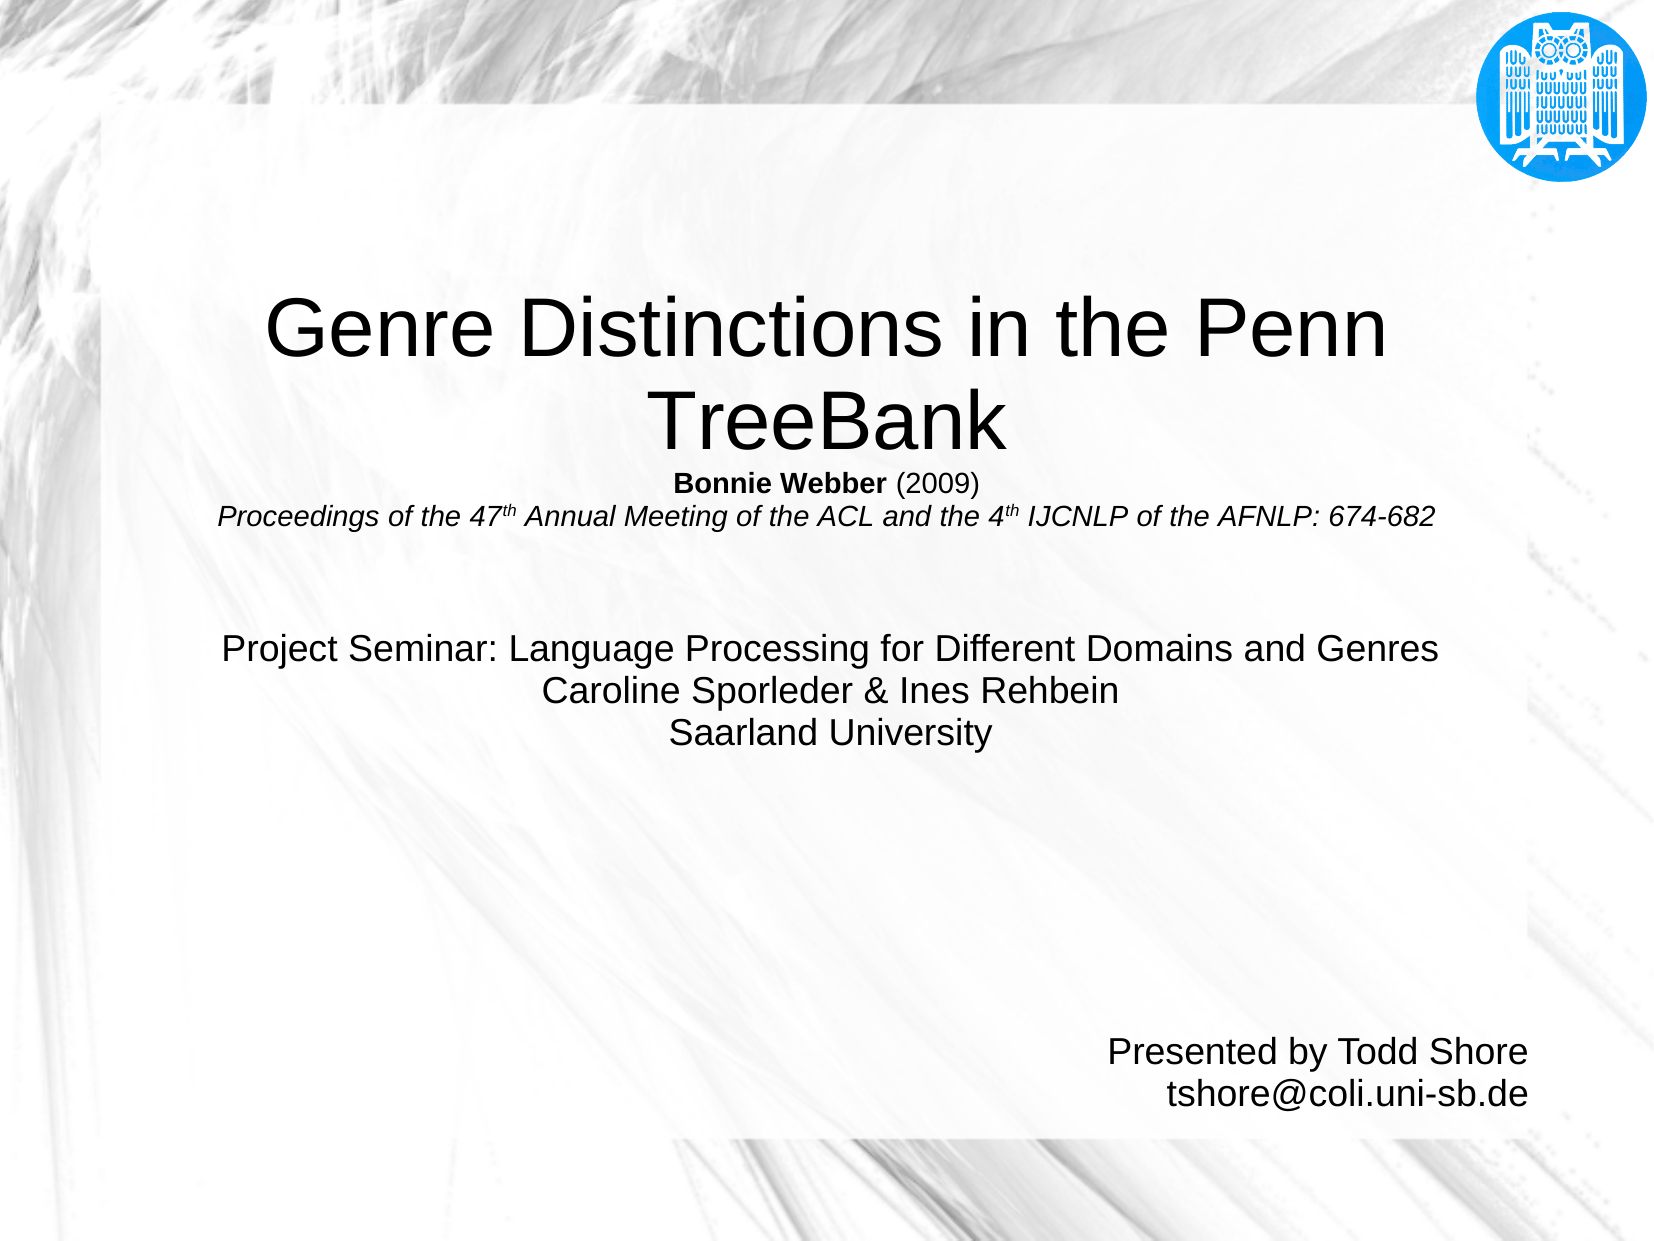

# Genre Distinctions in the Penn TreeBank Bonnie Webber (2009) Proceedings of the 47th Annual Meeting of the ACL and the 4th IJCNLP of the AFNLP: 674-682
Project Seminar: Language Processing for Different Domains and Genres
Caroline Sporleder & Ines Rehbein
Saarland University
Presented by Todd Shore
tshore@coli.uni-sb.de